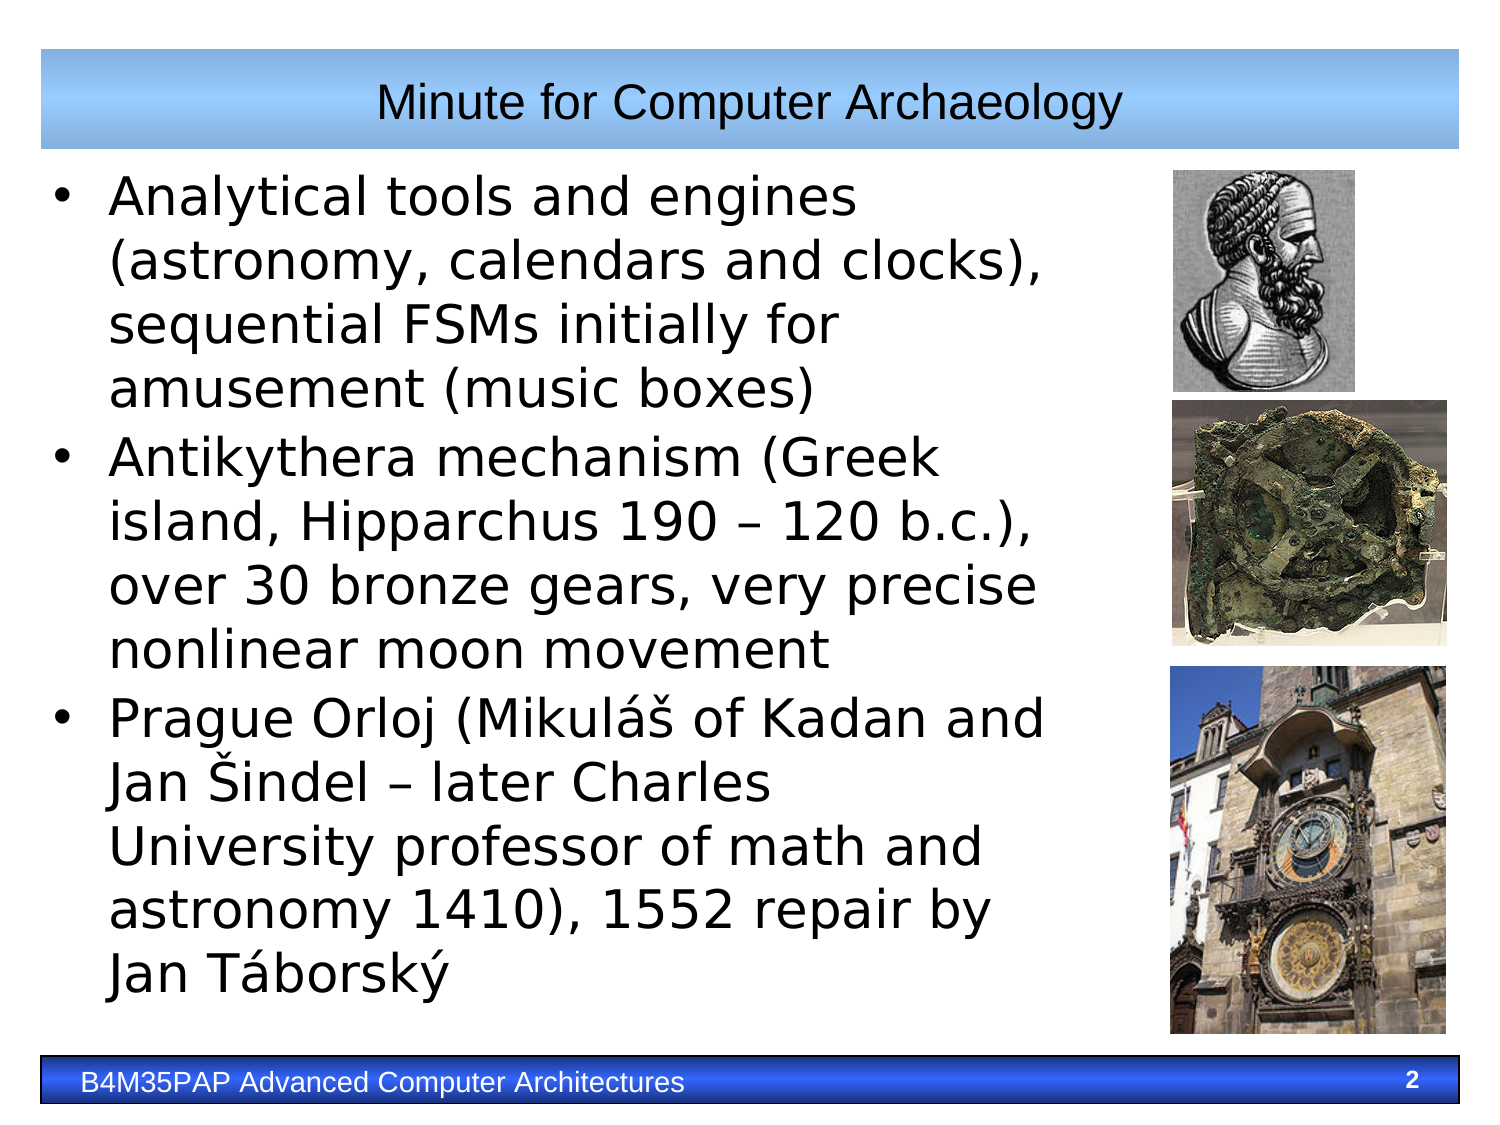

# Minute for Computer Archaeology
Analytical tools and engines (astronomy, calendars and clocks), sequential FSMs initially for amusement (music boxes)
Antikythera mechanism (Greek island, Hipparchus 190 – 120 b.c.), over 30 bronze gears, very precise nonlinear moon movement
Prague Orloj (Mikuláš of Kadan and Jan Šindel – later Charles University professor of math and astronomy 1410), 1552 repair by Jan Táborský